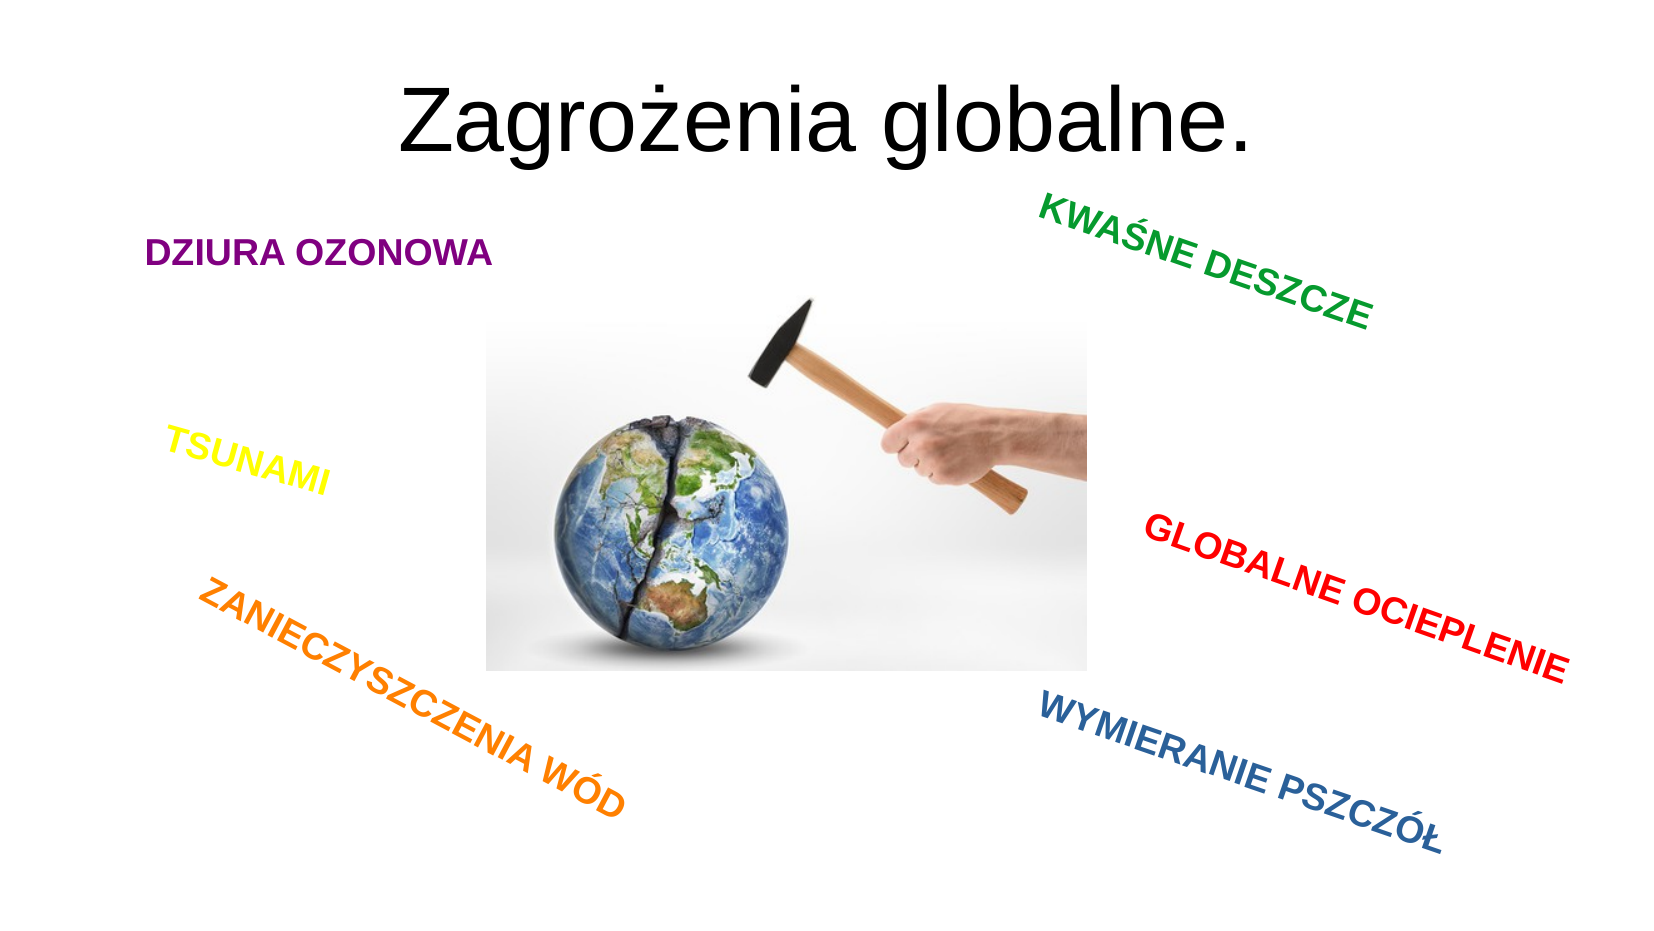

# Zagrożenia globalne.
DZIURA OZONOWA
KWAŚNE DESZCZE
TSUNAMI
GLOBALNE OCIEPLENIE
ZANIECZYSZCZENIA WÓD
WYMIERANIE PSZCZÓŁ